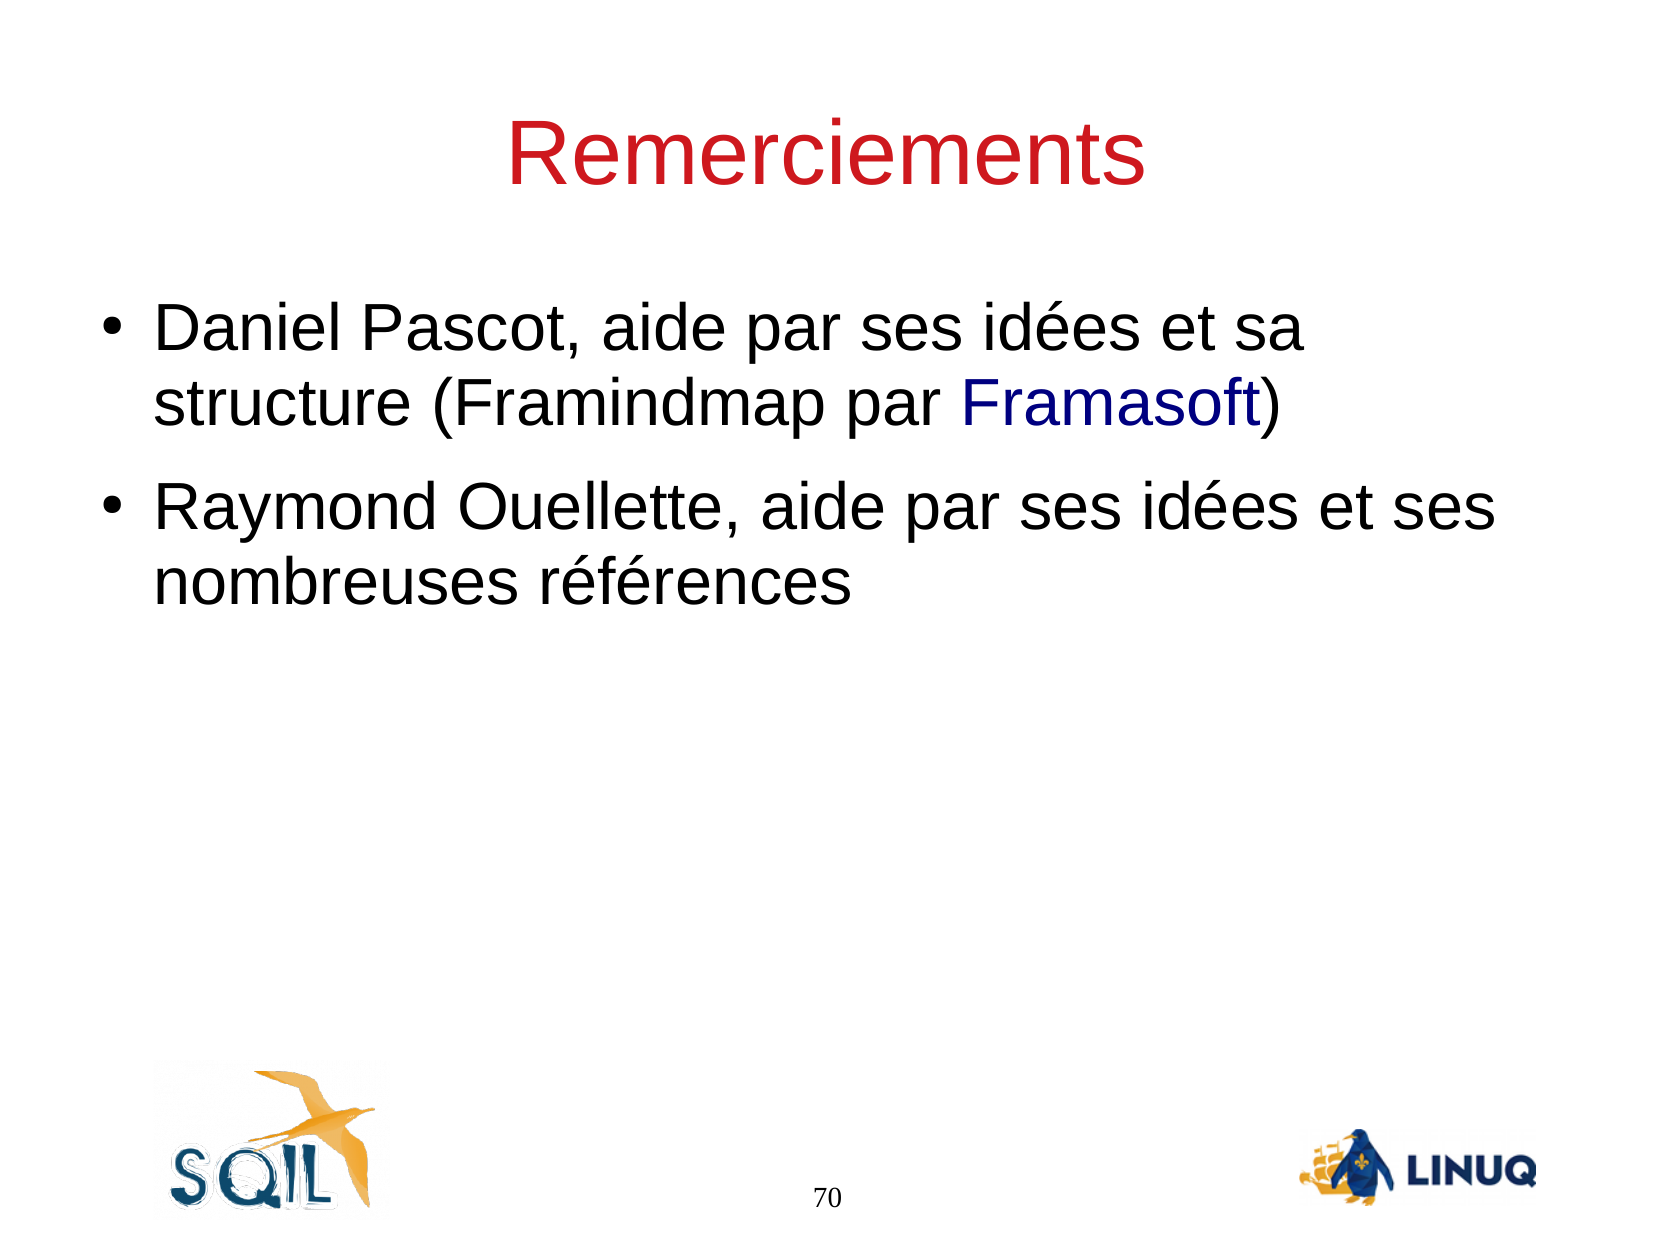

# Remerciements
Daniel Pascot, aide par ses idées et sa structure (Framindmap par Framasoft)
Raymond Ouellette, aide par ses idées et ses nombreuses références